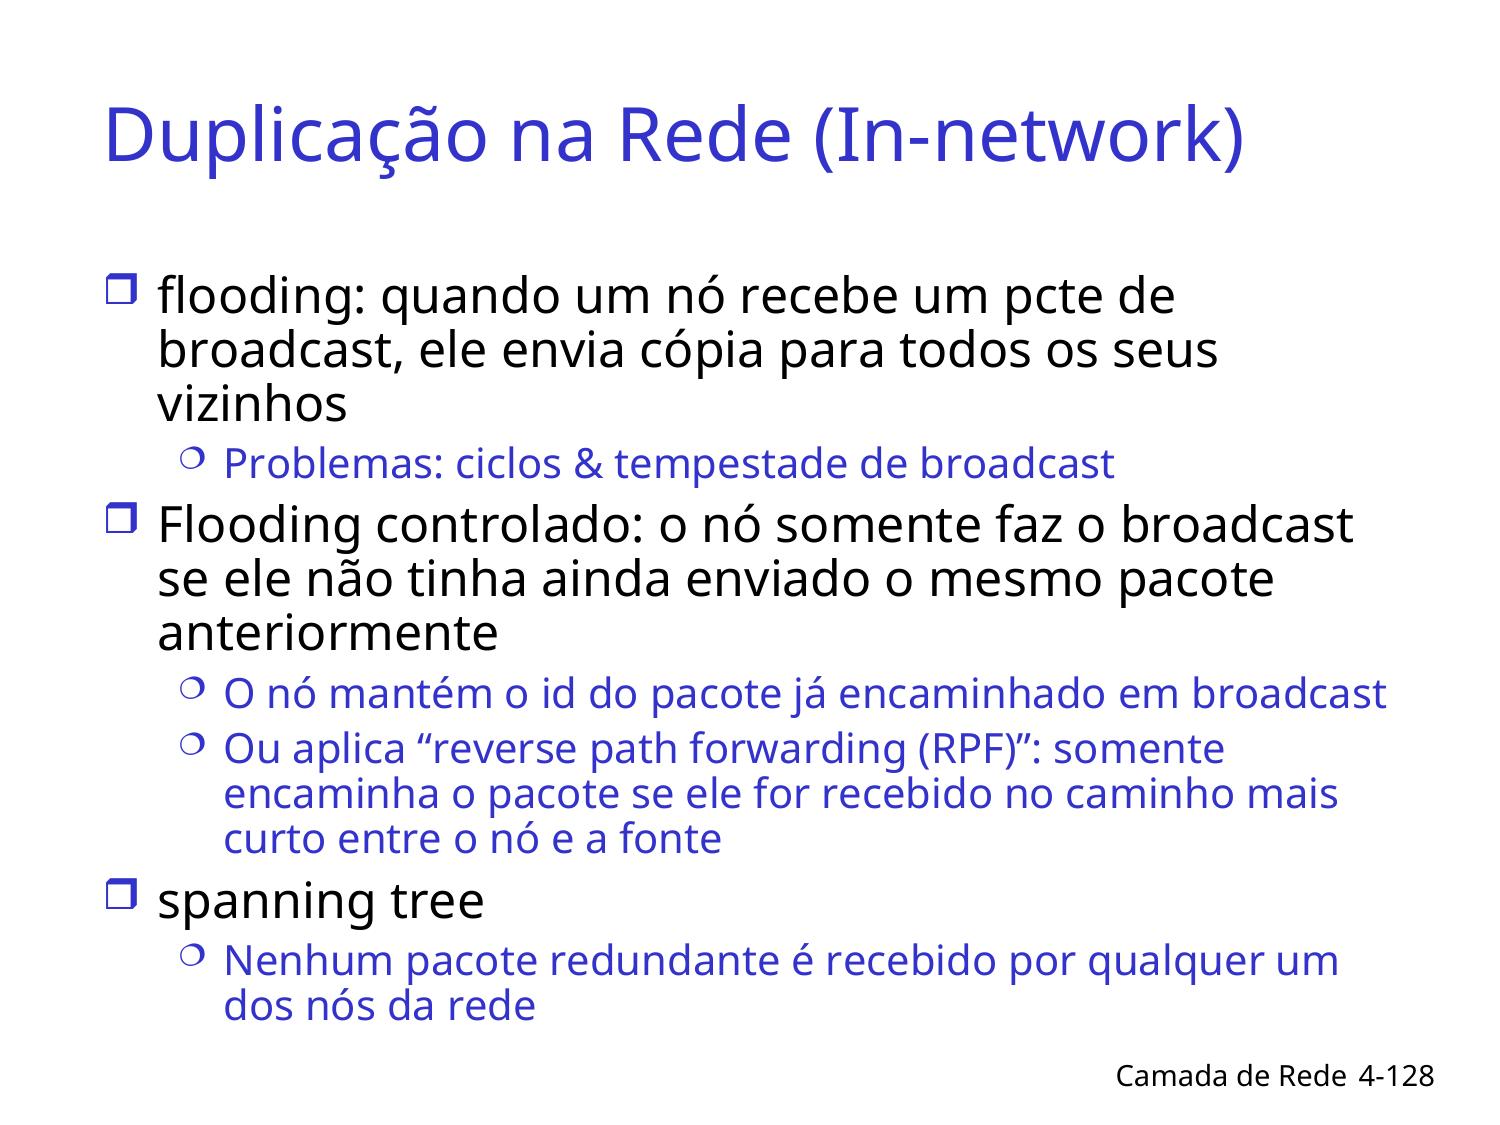

Duplicação na Rede (In-network)
flooding: quando um nó recebe um pcte de broadcast, ele envia cópia para todos os seus vizinhos
Problemas: ciclos & tempestade de broadcast
Flooding controlado: o nó somente faz o broadcast se ele não tinha ainda enviado o mesmo pacote anteriormente
O nó mantém o id do pacote já encaminhado em broadcast
Ou aplica “reverse path forwarding (RPF)”: somente encaminha o pacote se ele for recebido no caminho mais curto entre o nó e a fonte
spanning tree
Nenhum pacote redundante é recebido por qualquer um dos nós da rede
Camada de Rede